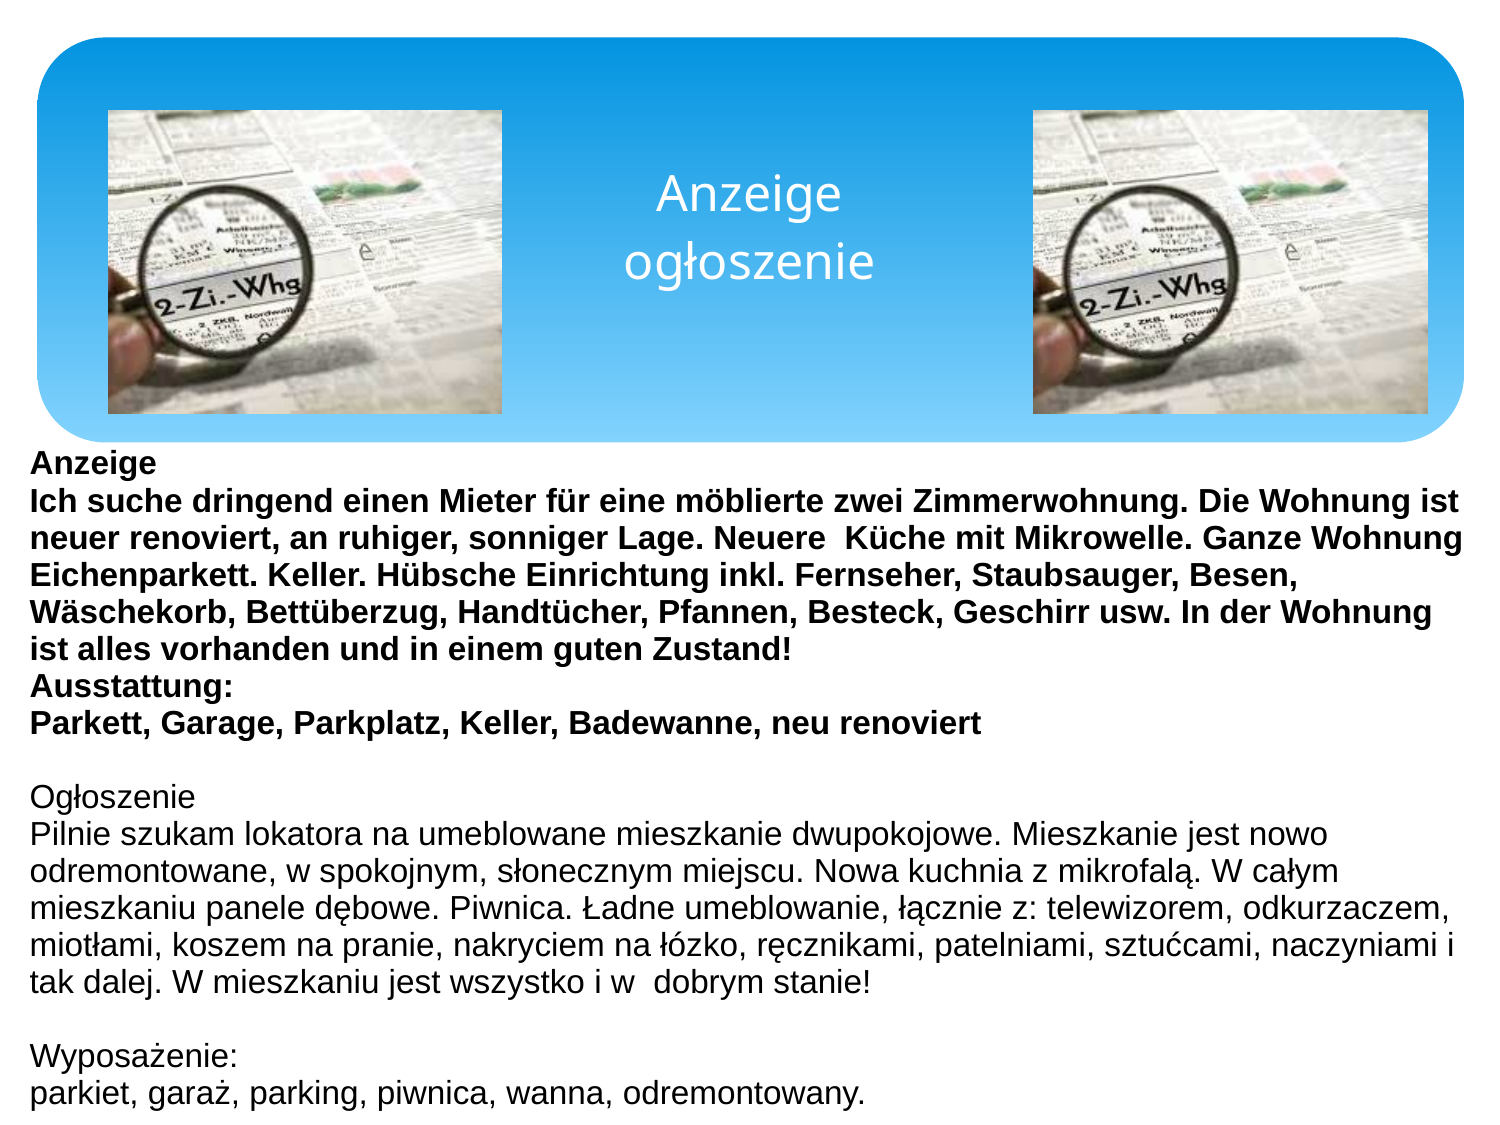

# Anzeige ogłoszenie
Anzeige
Ich suche dringend einen Mieter für eine möblierte zwei Zimmerwohnung. Die Wohnung ist neuer renoviert, an ruhiger, sonniger Lage. Neuere Küche mit Mikrowelle. Ganze Wohnung Eichenparkett. Keller. Hübsche Einrichtung inkl. Fernseher, Staubsauger, Besen, Wäschekorb, Bettüberzug, Handtücher, Pfannen, Besteck, Geschirr usw. In der Wohnung ist alles vorhanden und in einem guten Zustand!
Ausstattung:
Parkett, Garage, Parkplatz, Keller, Badewanne, neu renoviert
Ogłoszenie
Pilnie szukam lokatora na umeblowane mieszkanie dwupokojowe. Mieszkanie jest nowo odremontowane, w spokojnym, słonecznym miejscu. Nowa kuchnia z mikrofalą. W całym mieszkaniu panele dębowe. Piwnica. Ładne umeblowanie, łącznie z: telewizorem, odkurzaczem, miotłami, koszem na pranie, nakryciem na łózko, ręcznikami, patelniami, sztućcami, naczyniami i tak dalej. W mieszkaniu jest wszystko i w dobrym stanie!
Wyposażenie:
parkiet, garaż, parking, piwnica, wanna, odremontowany.